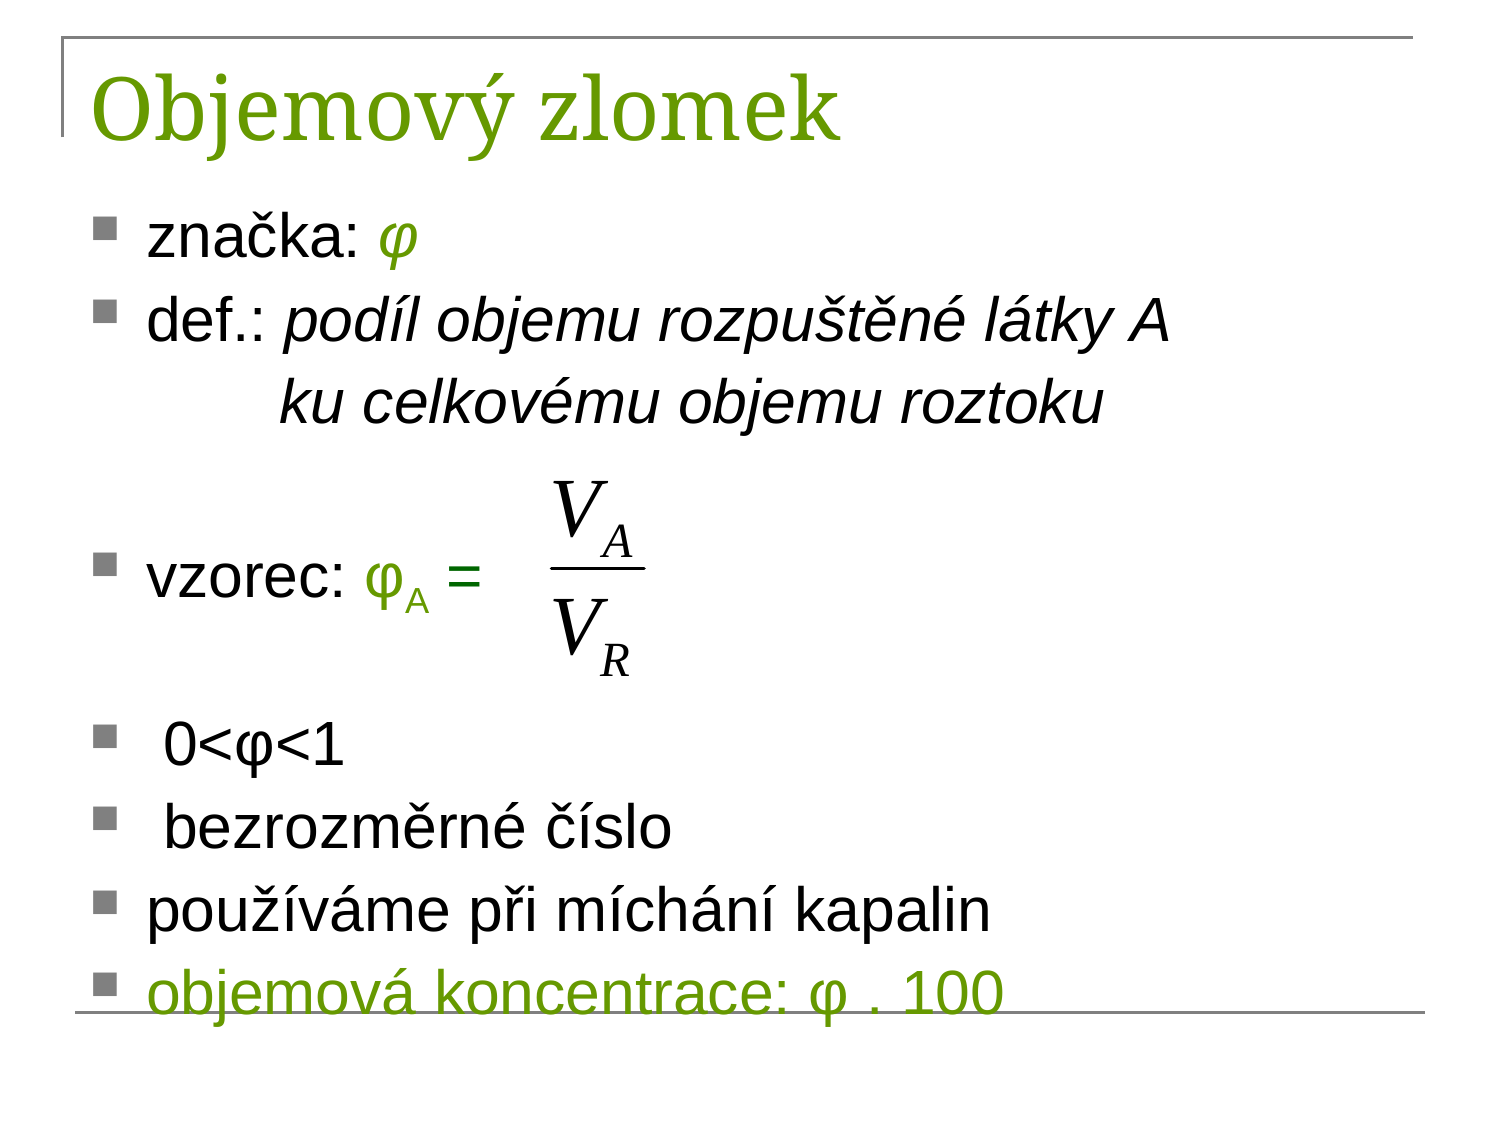

# Objemový zlomek
značka: φ
def.: podíl objemu rozpuštěné látky A
 ku celkovému objemu roztoku
vzorec: φA =
 0<φ<1
 bezrozměrné číslo
používáme při míchání kapalin
objemová koncentrace: φ . 100